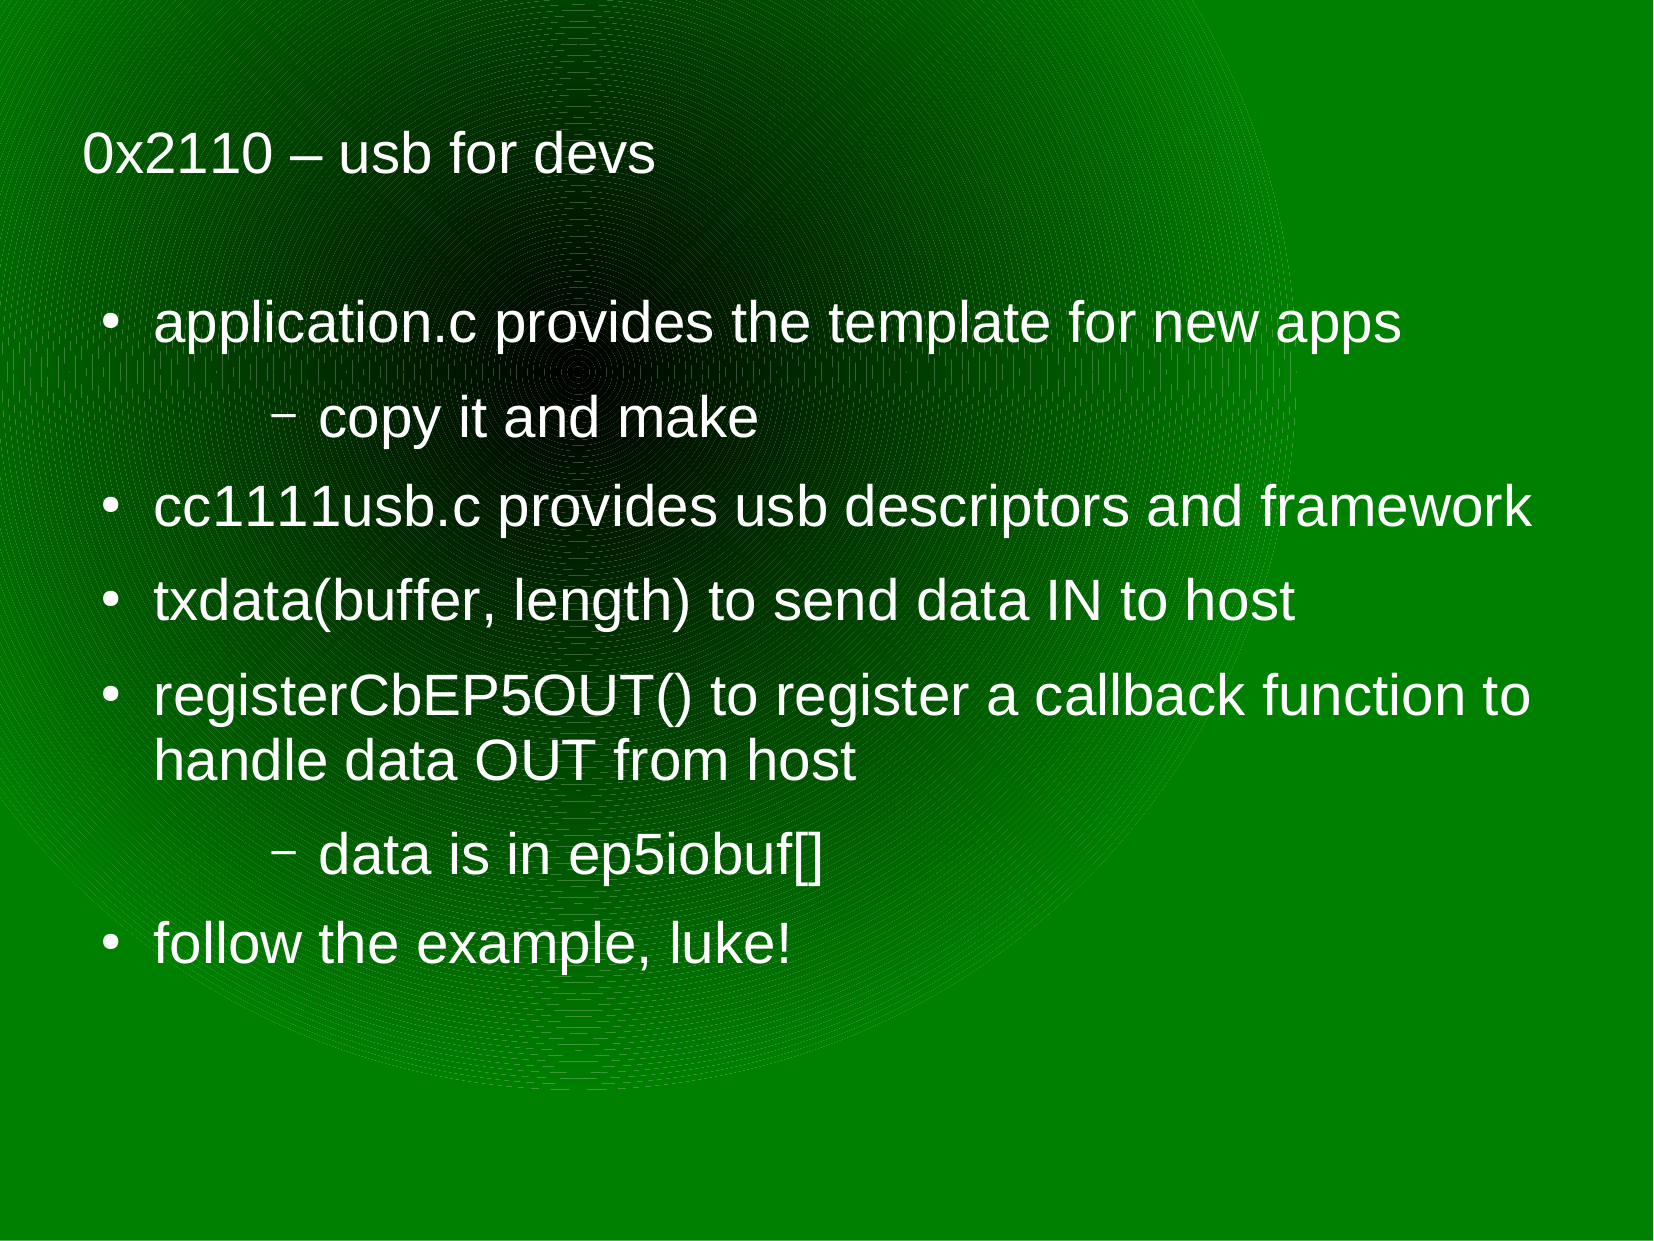

# 0x2110 – usb for devs
application.c provides the template for new apps
copy it and make
cc1111usb.c provides usb descriptors and framework
txdata(buffer, length) to send data IN to host
registerCbEP5OUT() to register a callback function to handle data OUT from host
data is in ep5iobuf[]
follow the example, luke!